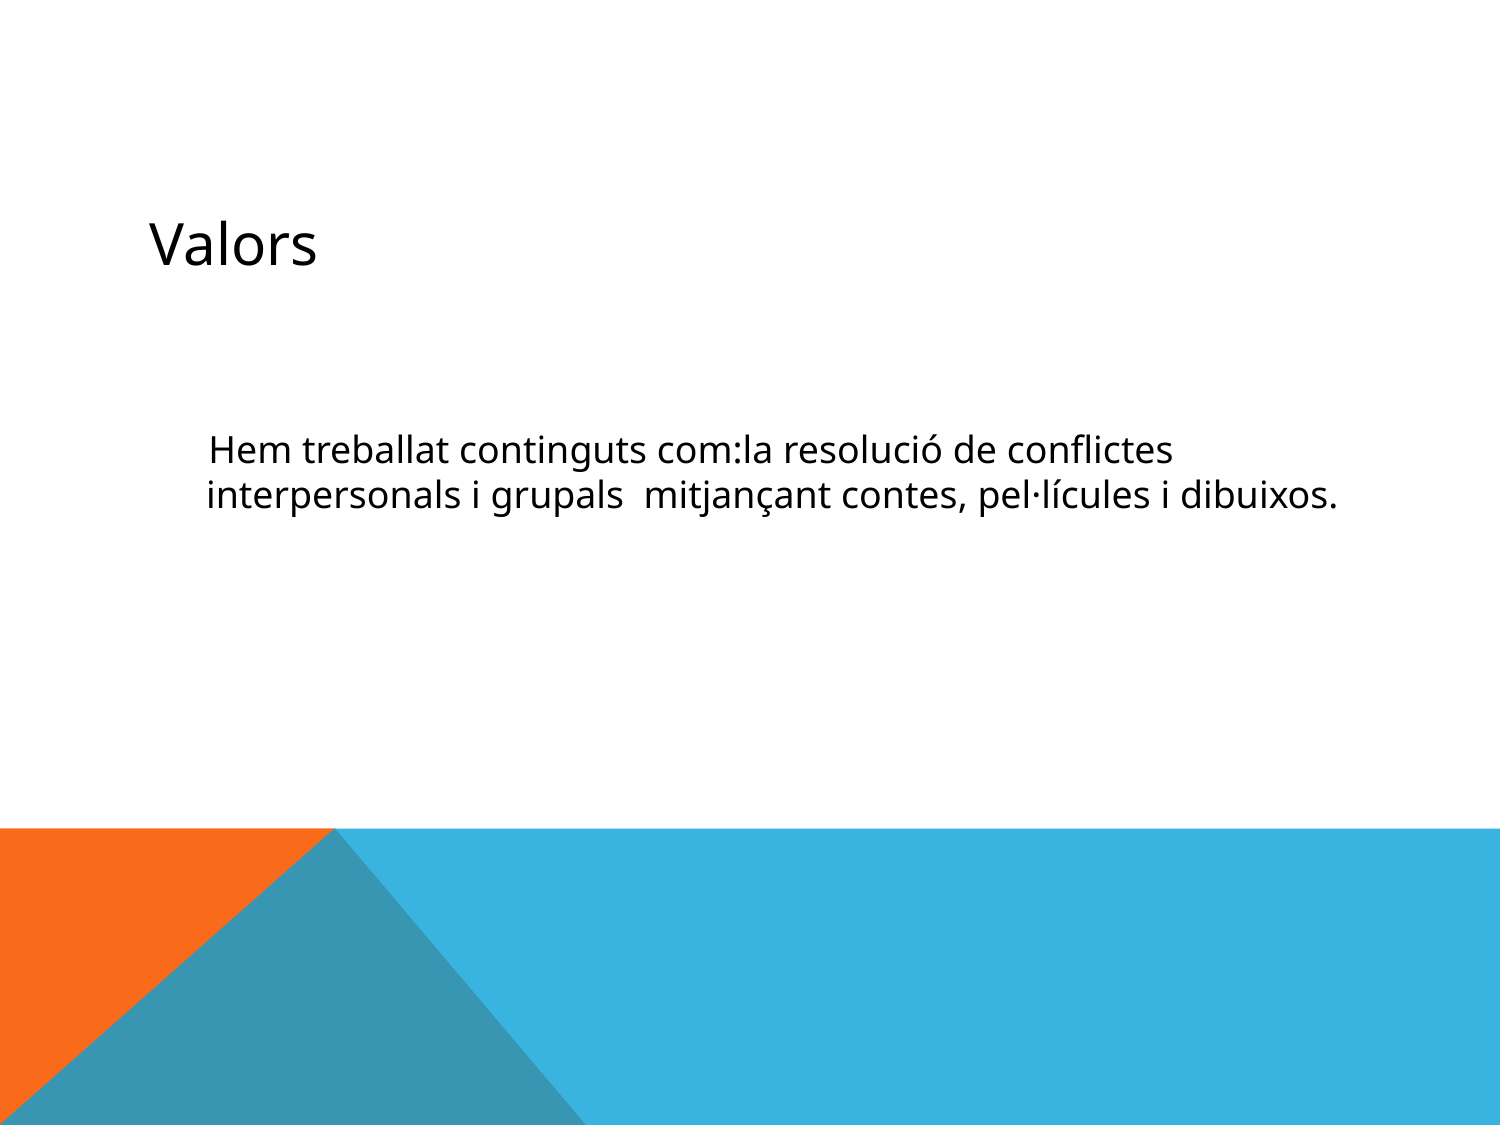

# Valors
 Hem treballat continguts com:la resolució de conflictes interpersonals i grupals mitjançant contes, pel·lícules i dibuixos.